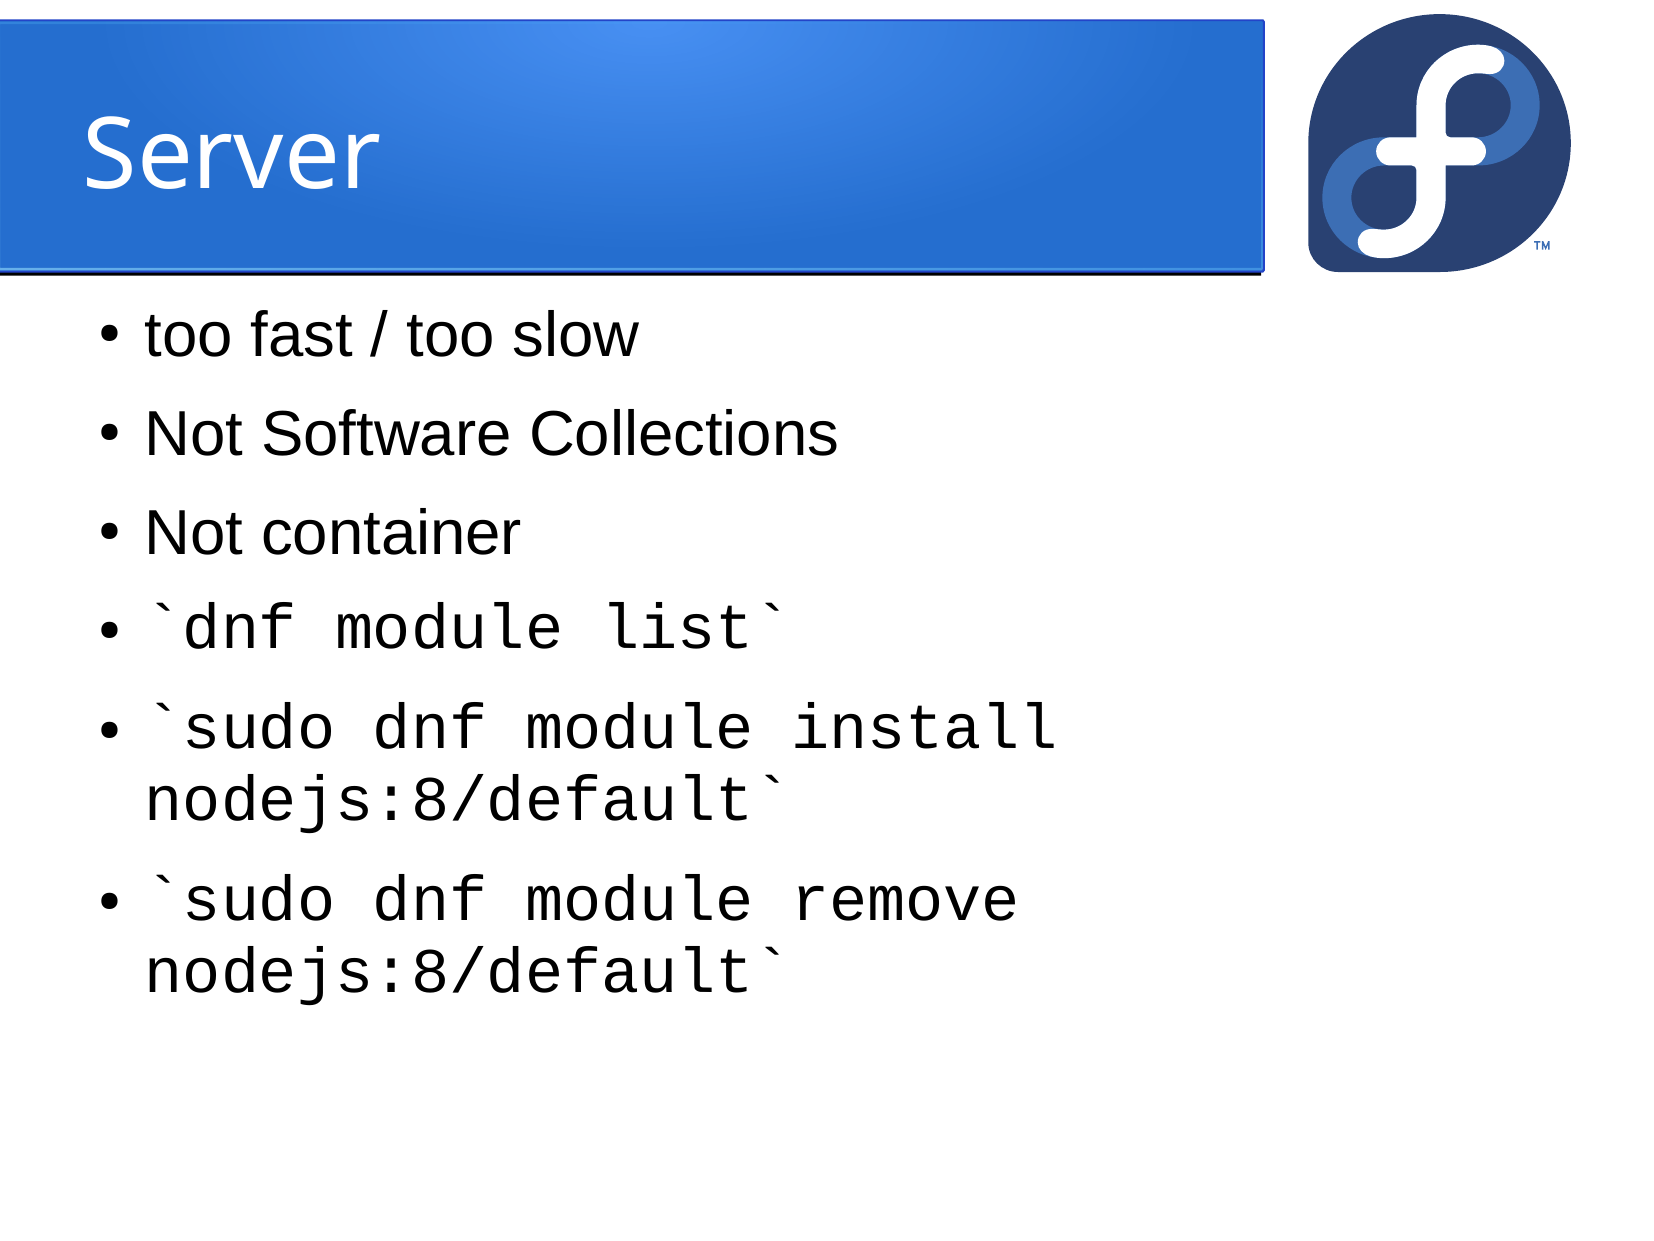

# Server
too fast / too slow
Not Software Collections
Not container
`dnf module list`
`sudo dnf module install nodejs:8/default`
`sudo dnf module remove nodejs:8/default`